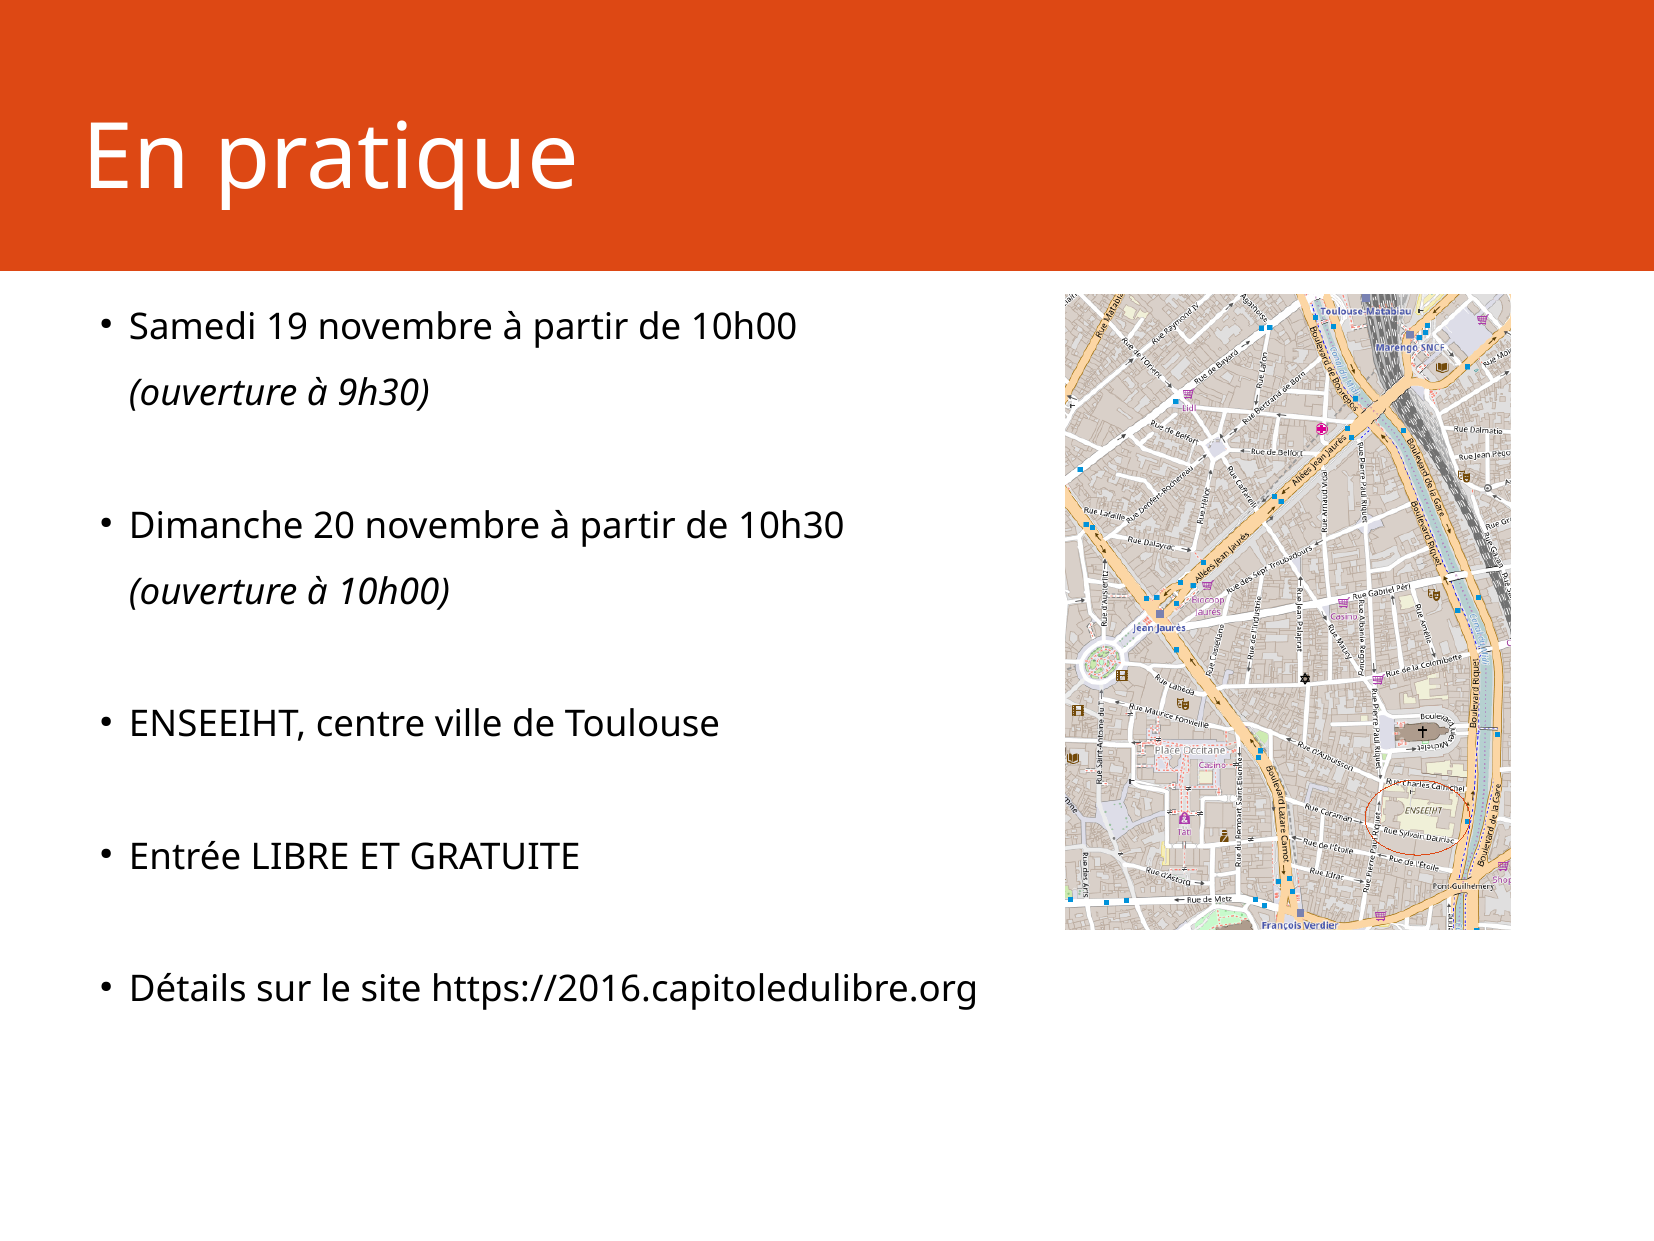

# En pratique
Samedi 19 novembre à partir de 10h00
(ouverture à 9h30)
Dimanche 20 novembre à partir de 10h30
(ouverture à 10h00)
ENSEEIHT, centre ville de Toulouse
Entrée LIBRE ET GRATUITE
Détails sur le site https://2016.capitoledulibre.org